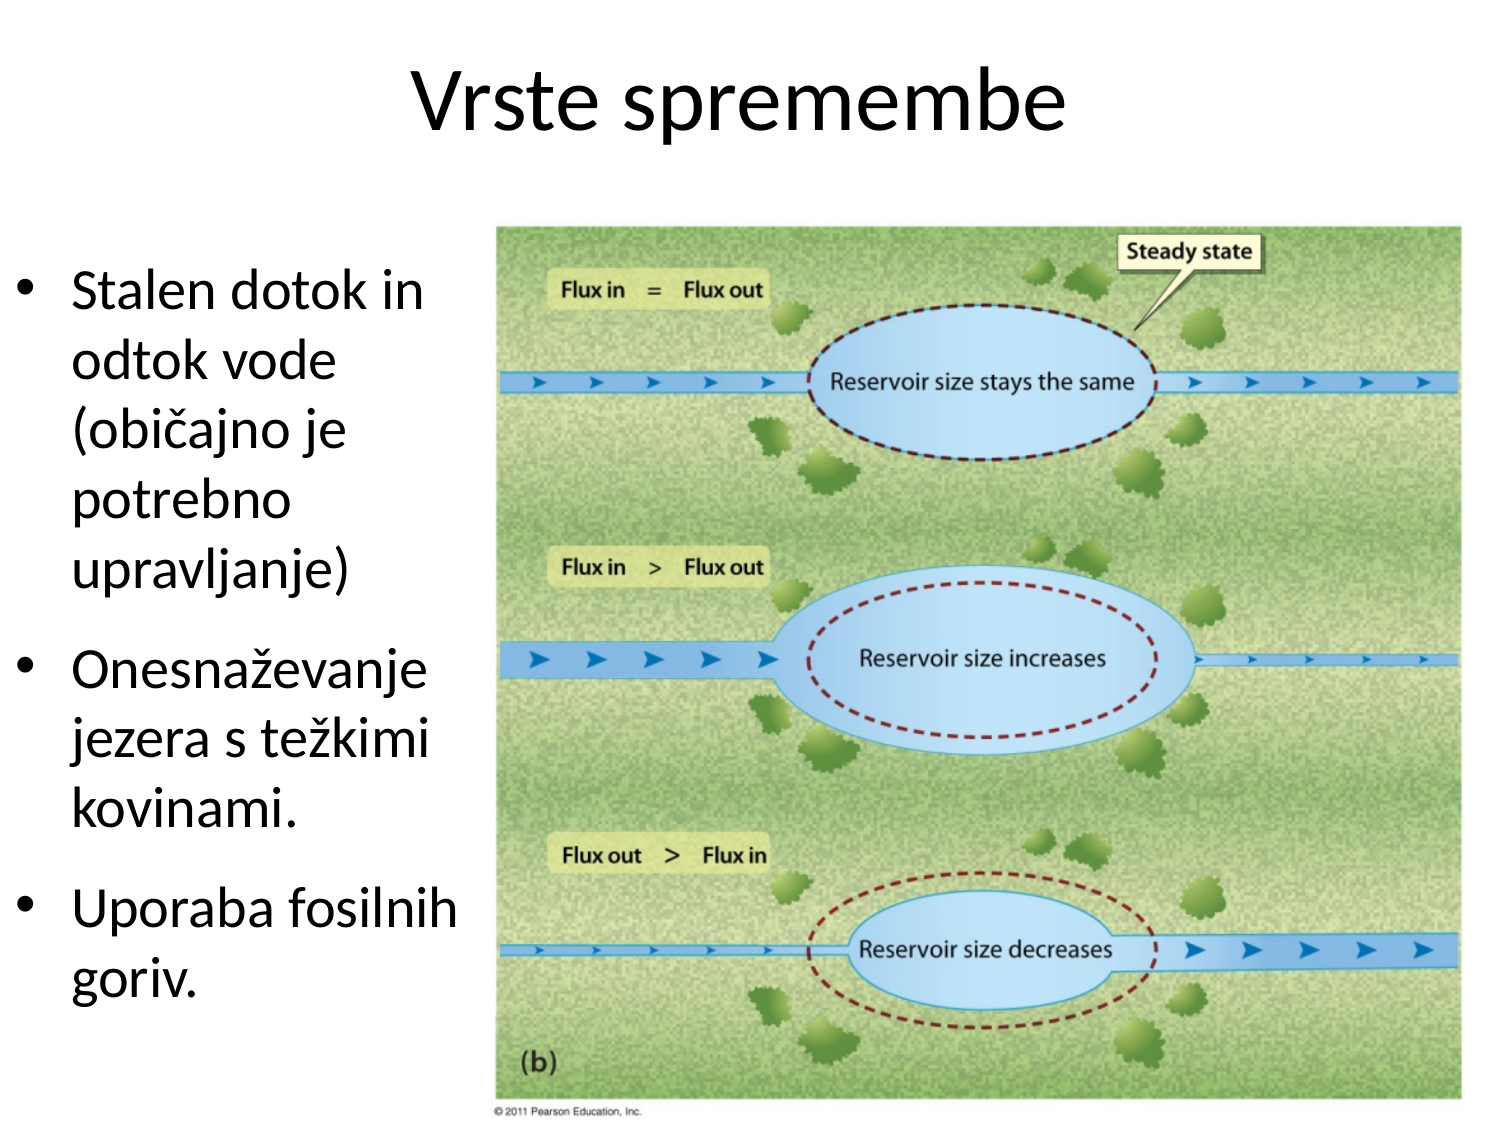

# Vrste spremembe
Stalen dotok in odtok vode (običajno je potrebno upravljanje)
Onesnaževanje jezera s težkimi kovinami.
Uporaba fosilnih goriv.